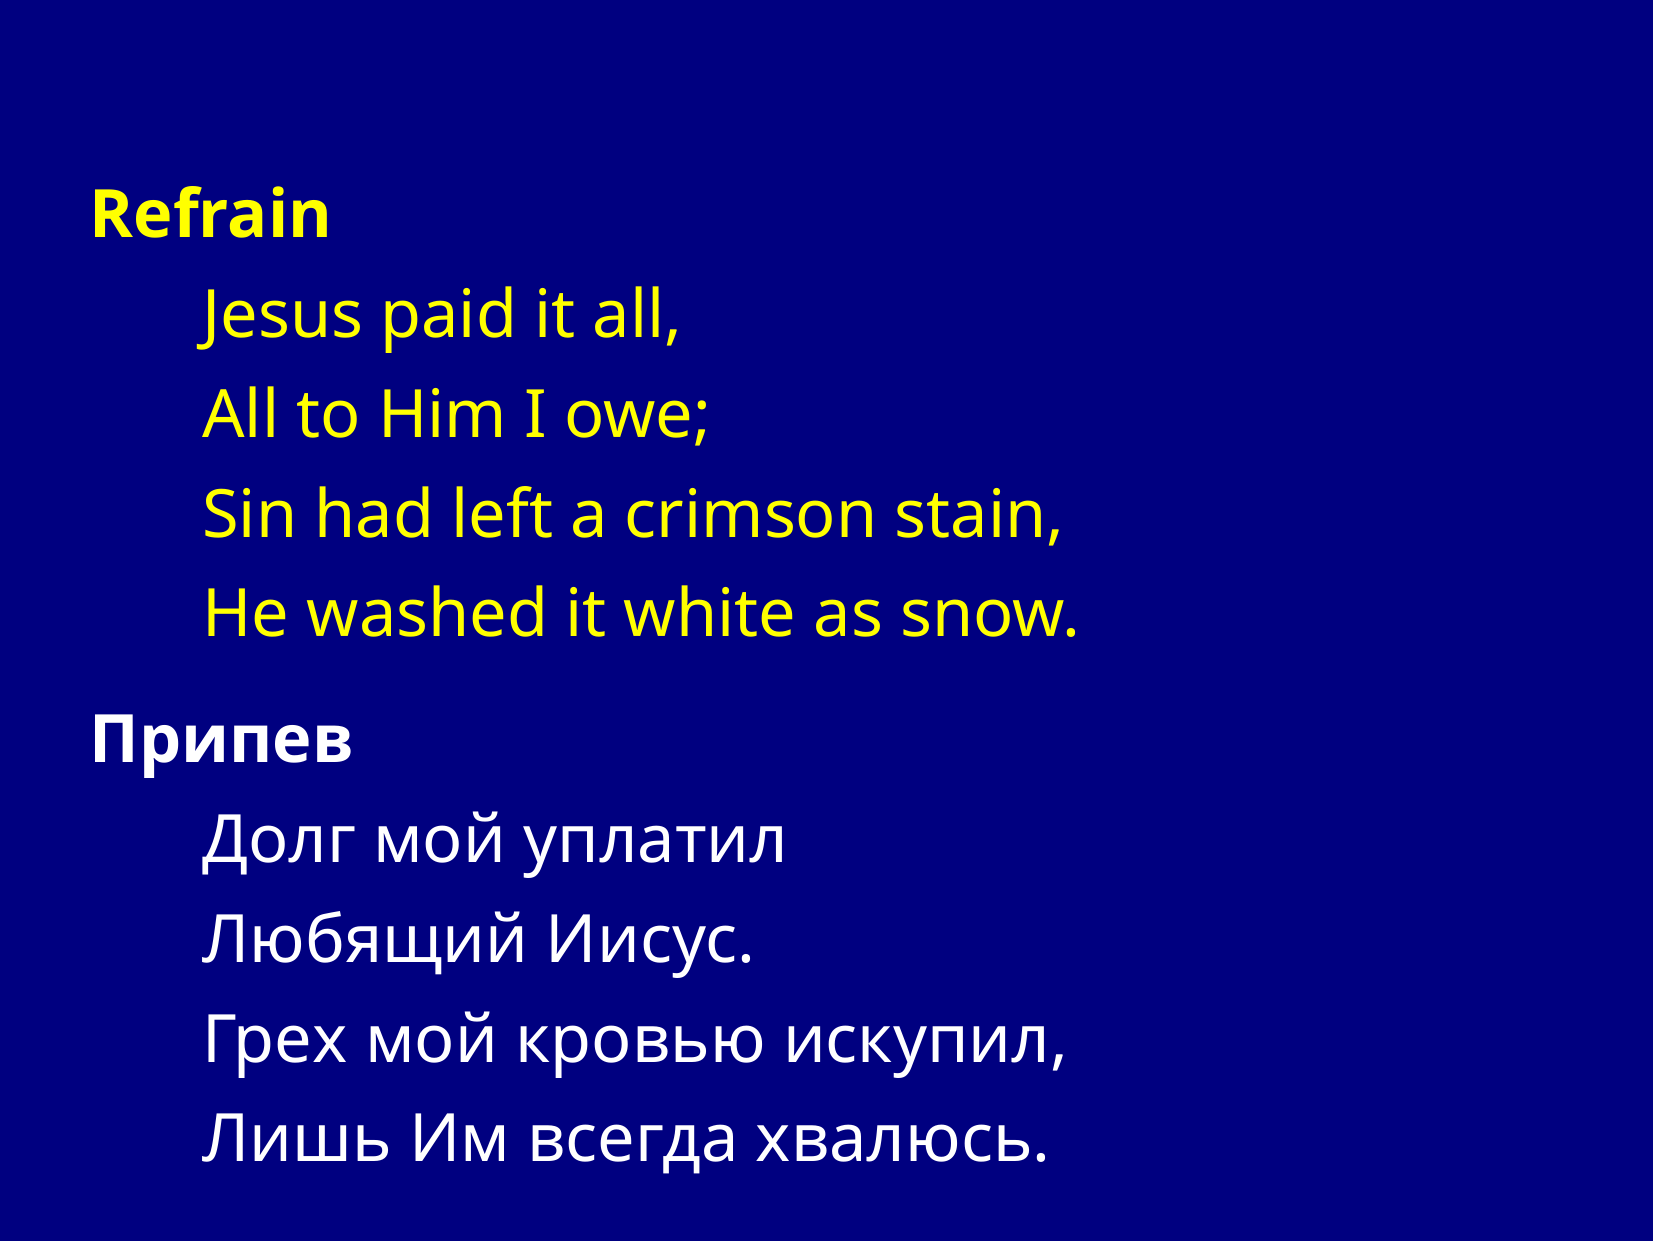

Refrain
	Jesus paid it all,
	All to Him I owe;
	Sin had left a crimson stain,
	He washed it white as snow.
Припев
	Долг мой уплатил
	Любящий Иисус.
	Грех мой кровью искупил,
	Лишь Им всегда хвалюсь.